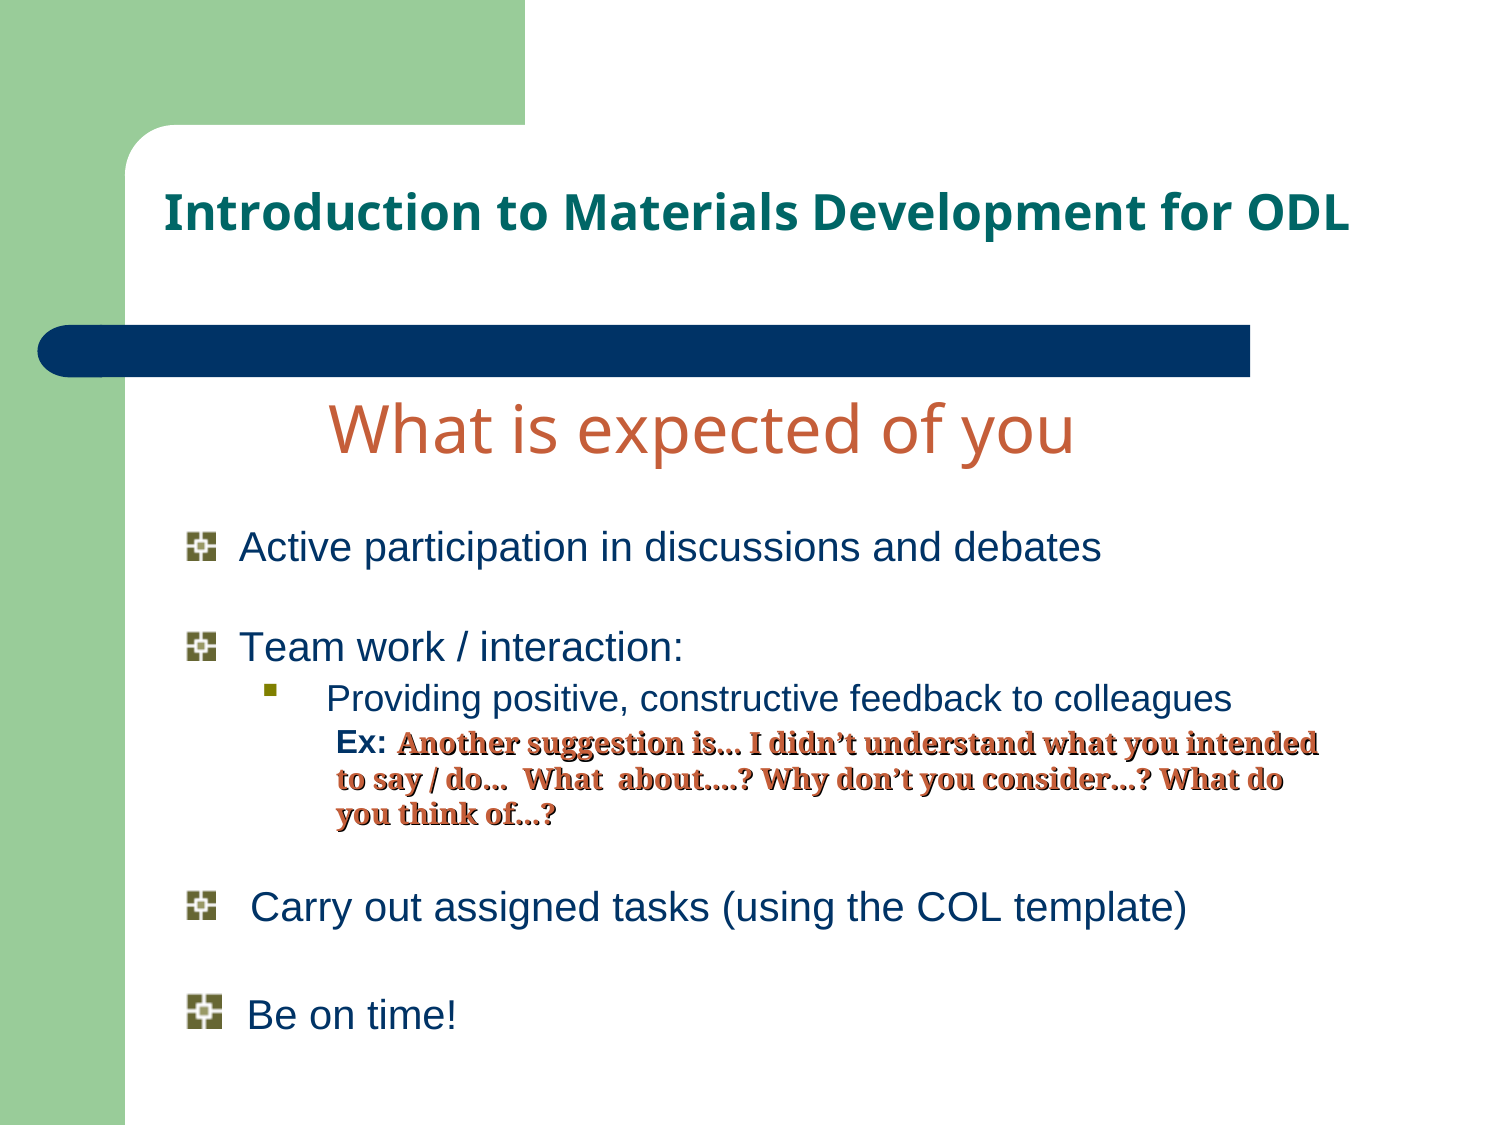

# Introduction to Materials Development for ODL
What is expected of you
 Active participation in discussions and debates
 Team work / interaction:
 Providing positive, constructive feedback to colleagues
	Ex: Another suggestion is... I didn’t understand what you intended
	to say / do... What about....? Why don’t you consider...? What do
	you think of...?
 Carry out assigned tasks (using the COL template)
 Be on time!